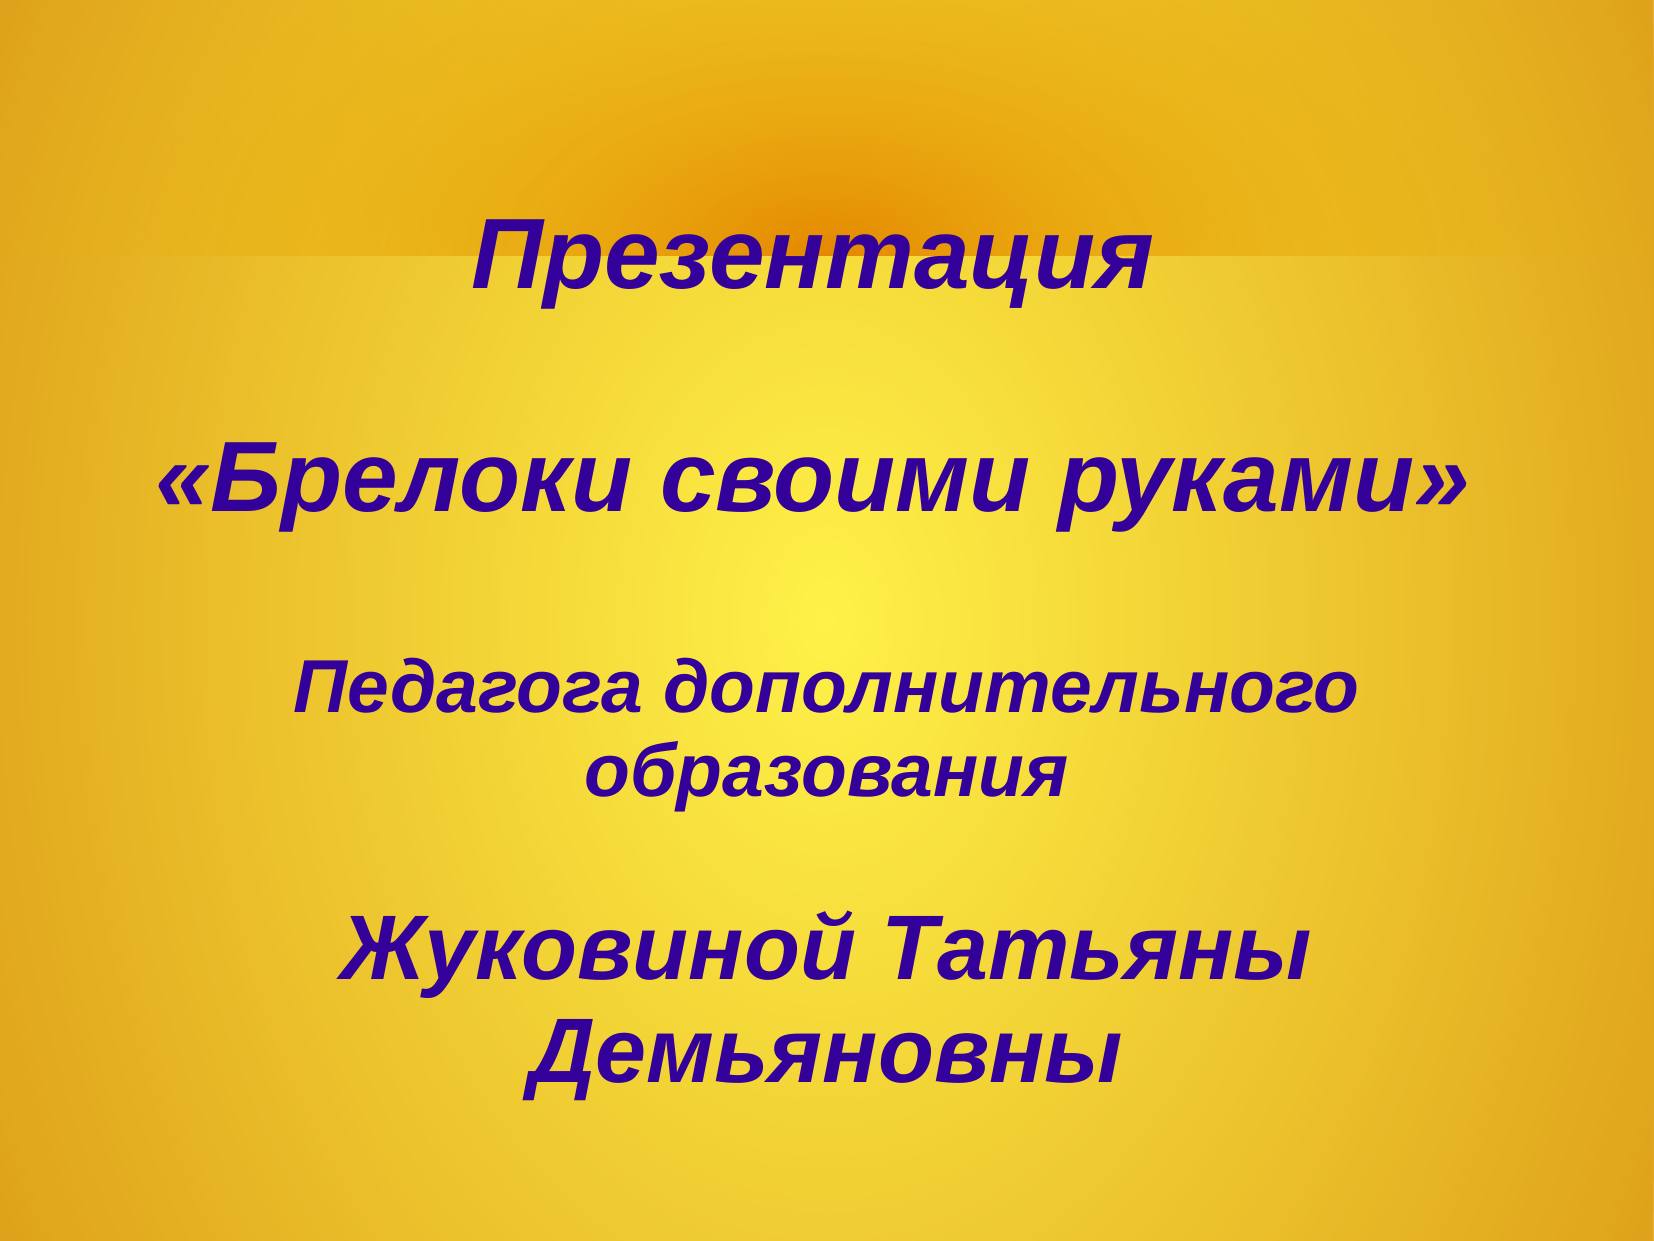

# Презентация
«Брелоки своими руками»
Педагога дополнительного образования
Жуковиной Татьяны Демьяновны